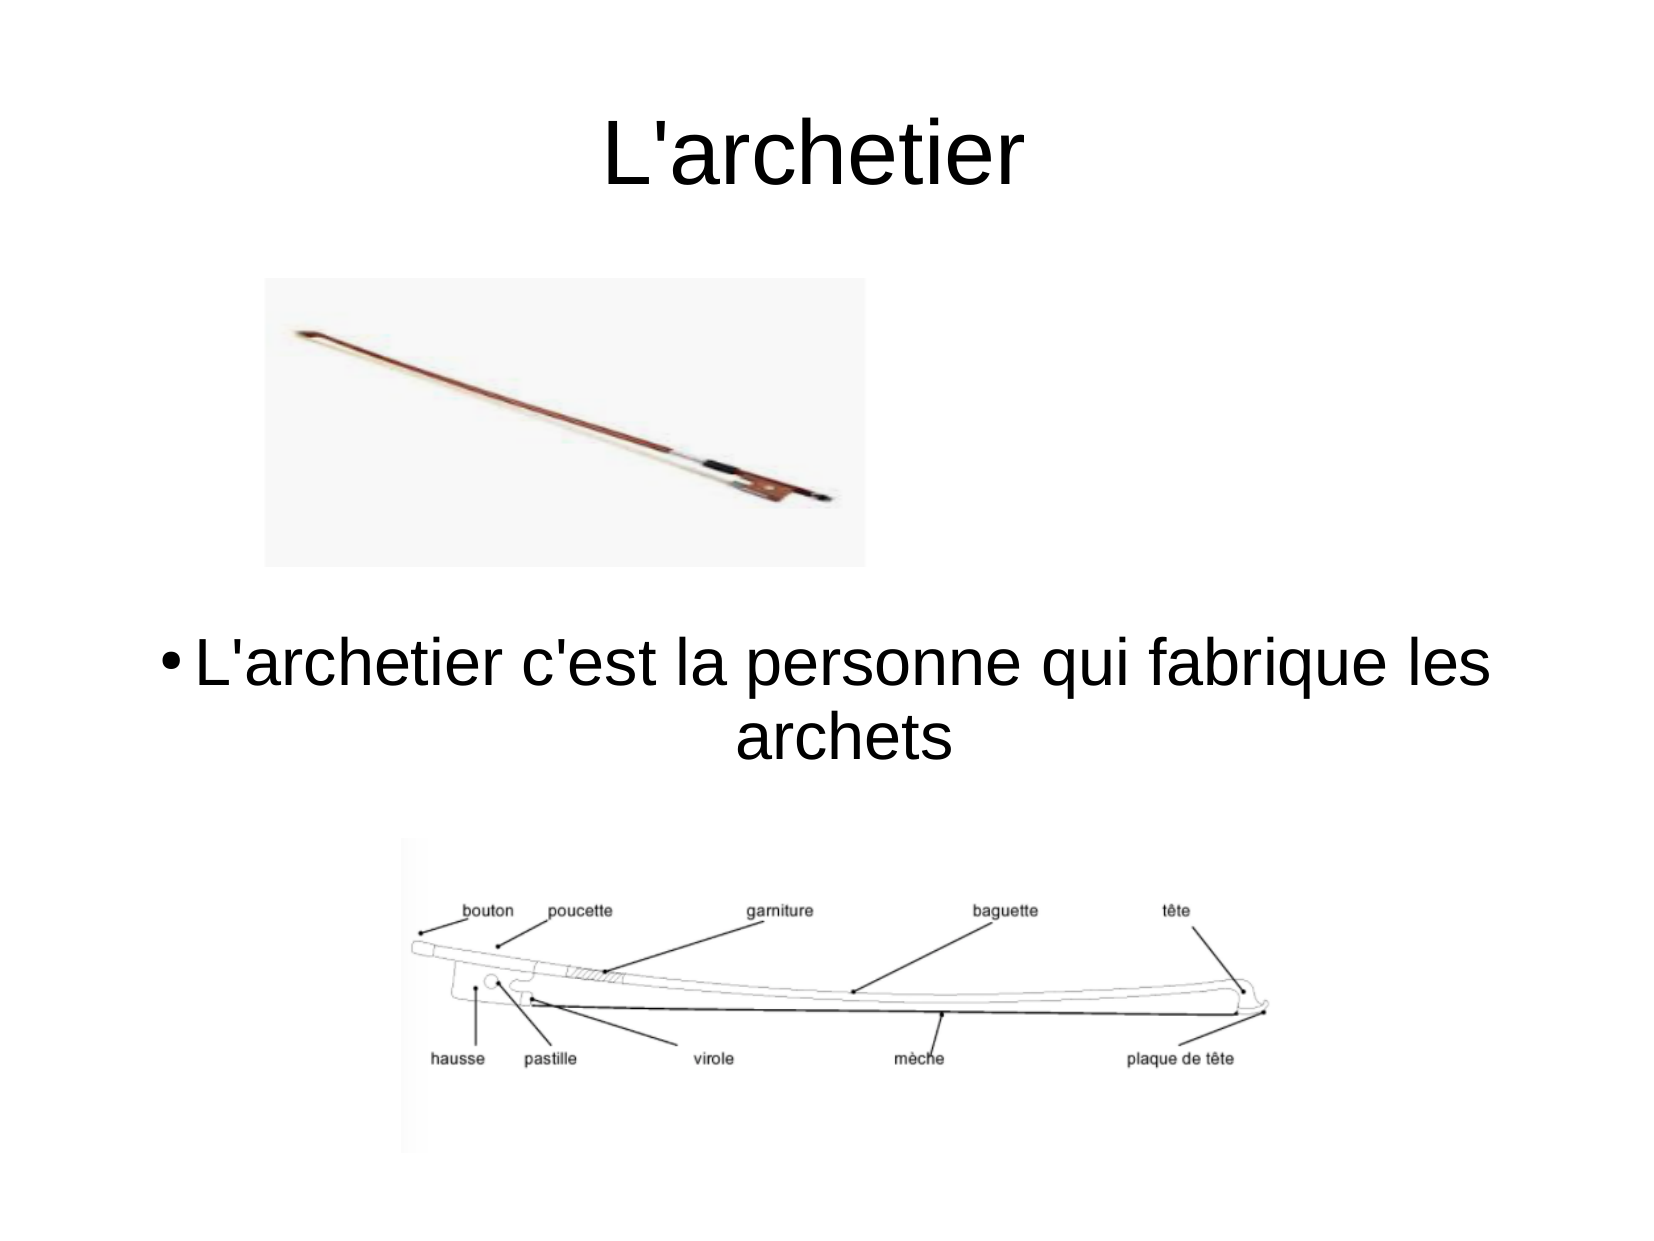

# L'archetier
L'archetier c'est la personne qui fabrique les archets